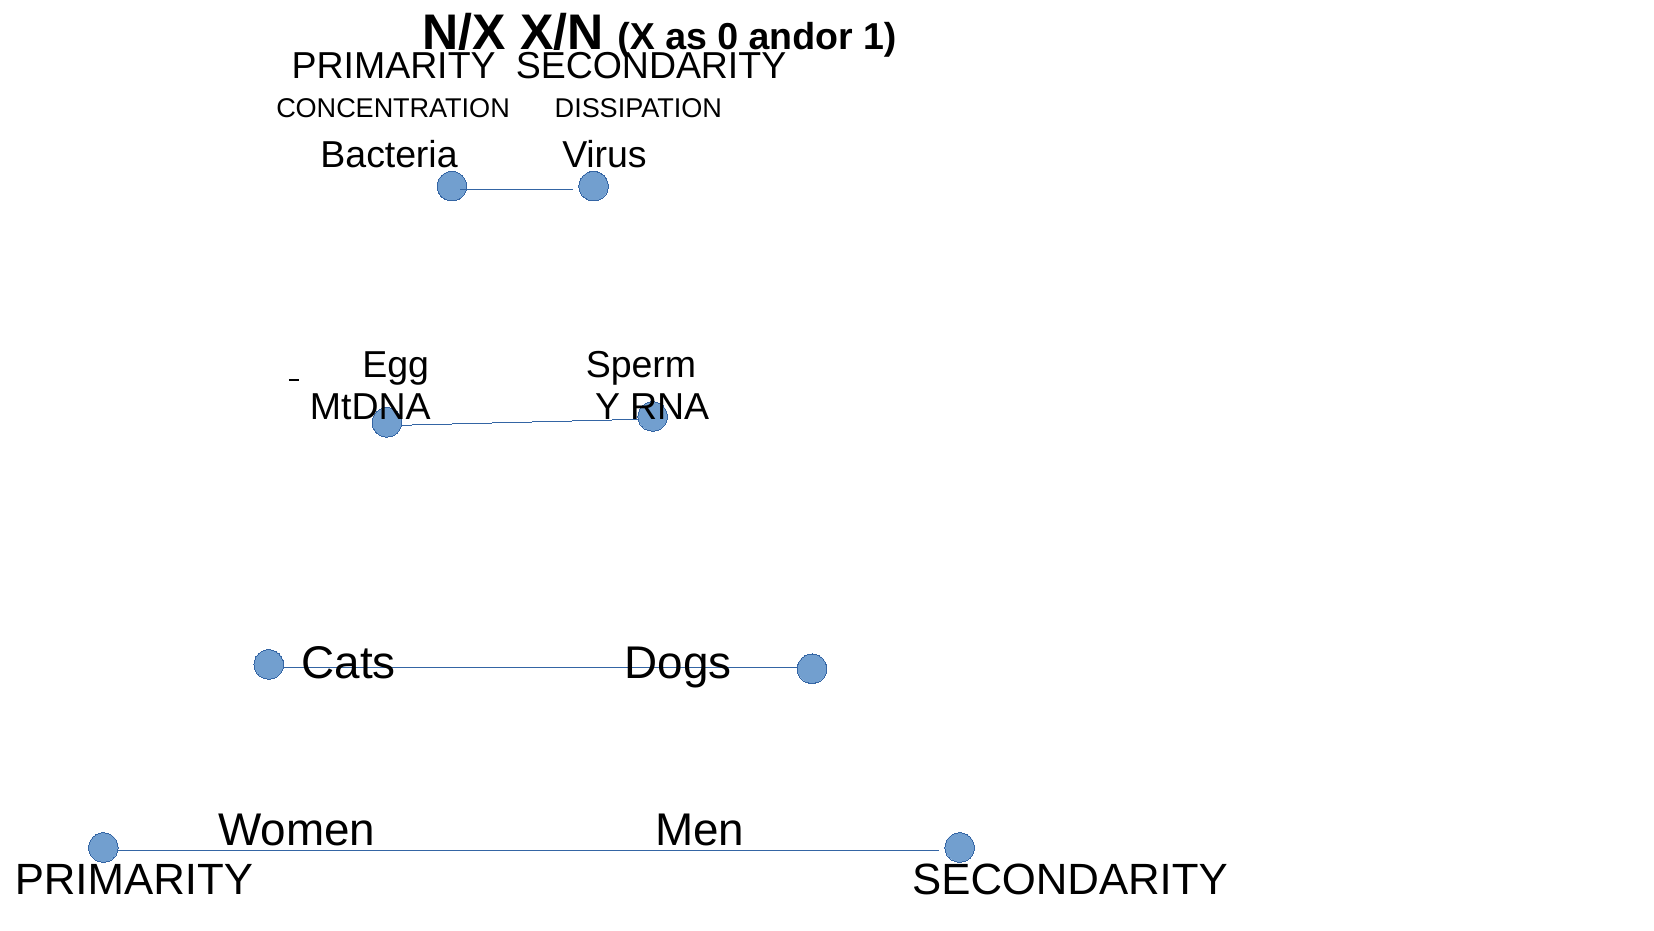

Bacteria Virus
 Egg Sperm
 MtDNA Y RNA
 Cats Dogs
 PRIMARITY SECONDARITY
 CONCENTRATION DISSIPATION
 N/X X/N (X as 0 andor 1)
 Women Men
PRIMARITY SECONDARITY